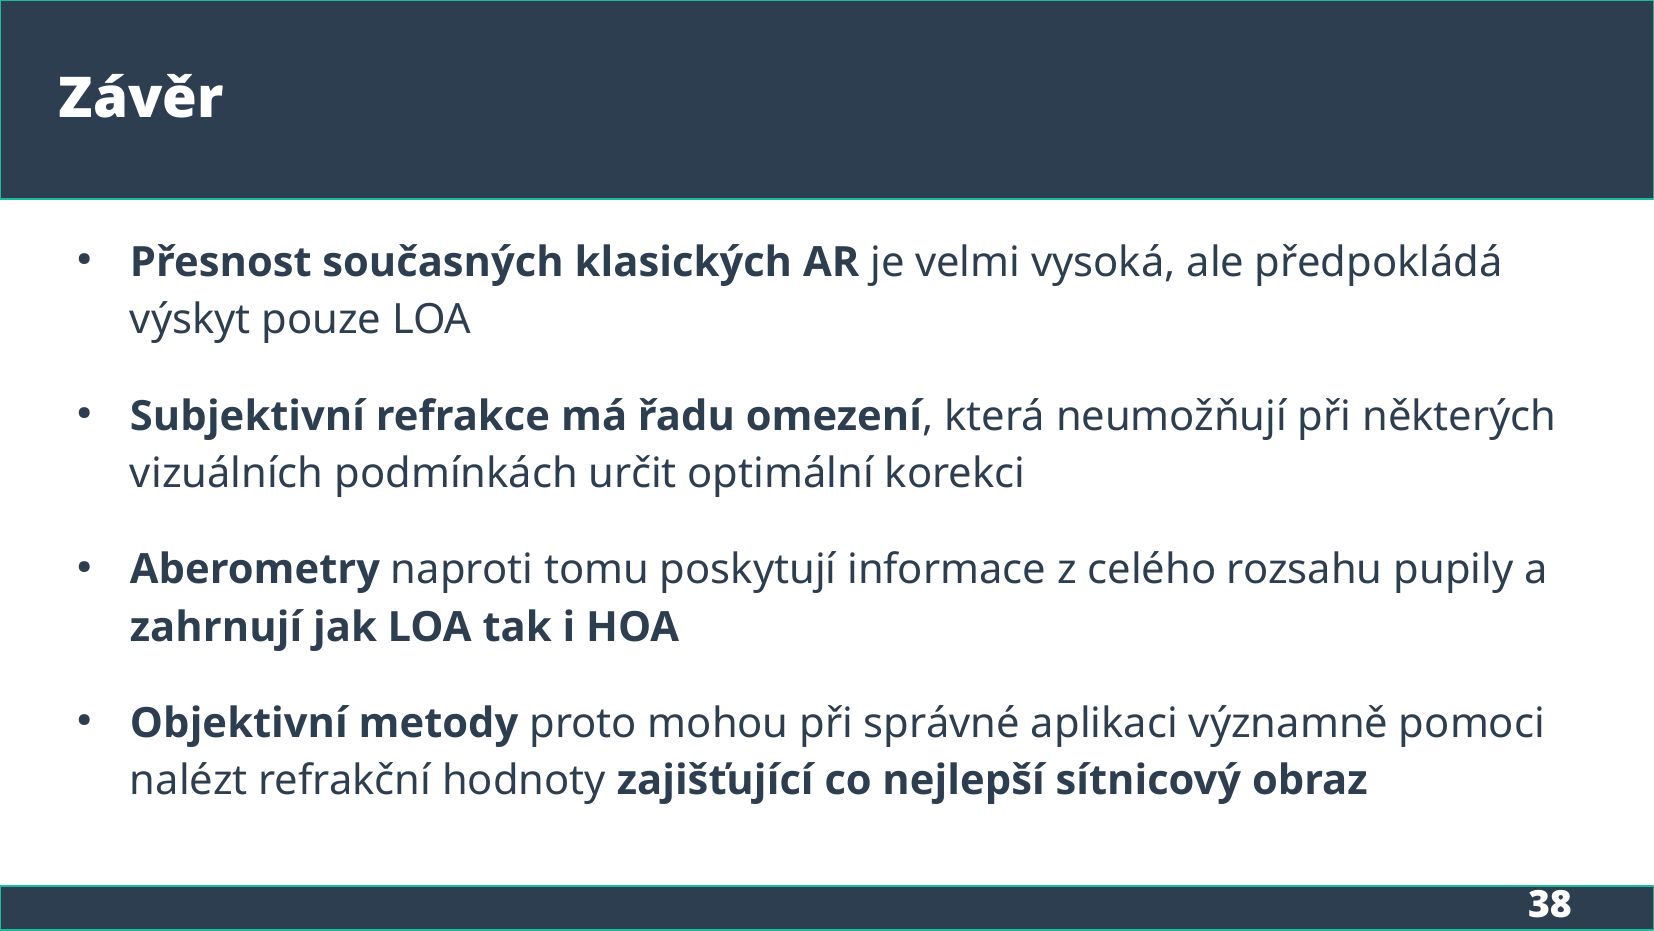

# Závěr
Přesnost současných klasických AR je velmi vysoká, ale předpokládá výskyt pouze LOA
Subjektivní refrakce má řadu omezení, která neumožňují při některých vizuálních podmínkách určit optimální korekci
Aberometry naproti tomu poskytují informace z celého rozsahu pupily a zahrnují jak LOA tak i HOA
Objektivní metody proto mohou při správné aplikaci významně pomoci nalézt refrakční hodnoty zajišťující co nejlepší sítnicový obraz
38